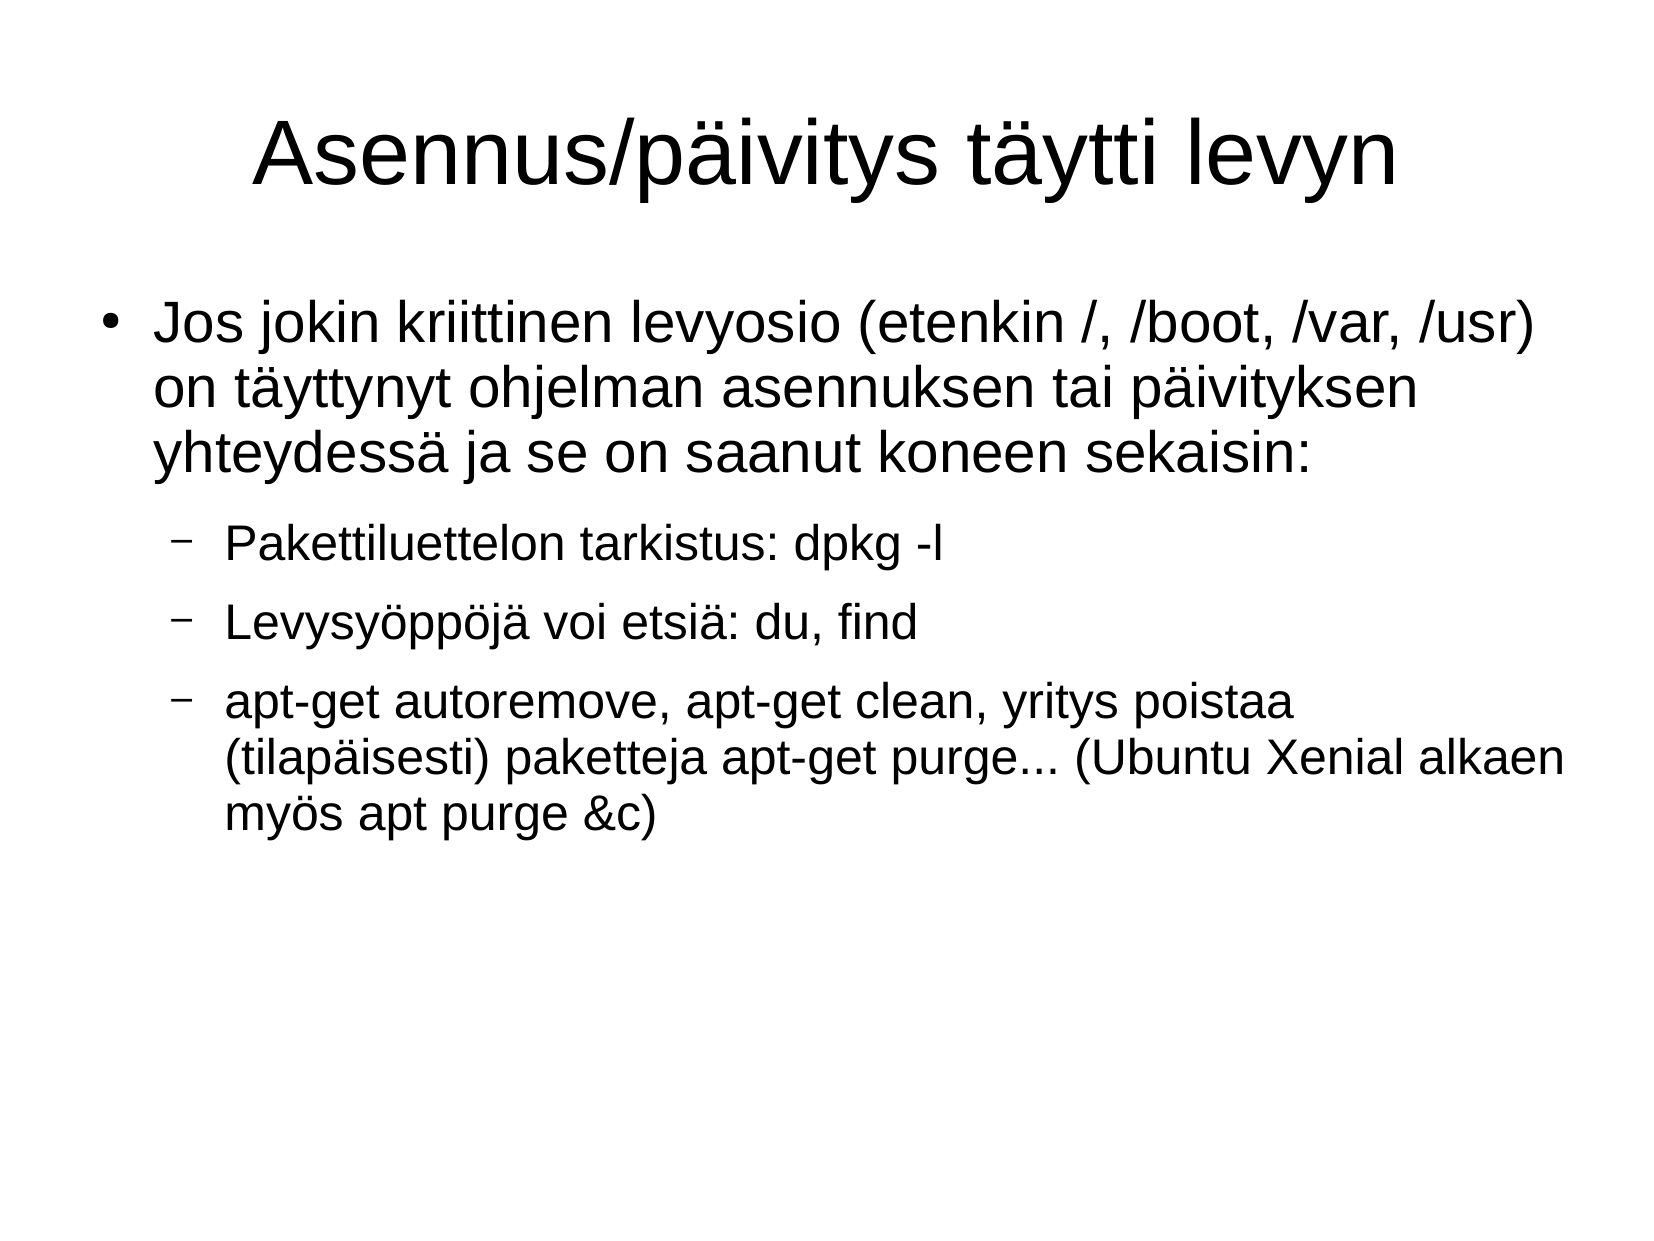

# Asennus/päivitys täytti levyn
Jos jokin kriittinen levyosio (etenkin /, /boot, /var, /usr) on täyttynyt ohjelman asennuksen tai päivityksen yhteydessä ja se on saanut koneen sekaisin:
Pakettiluettelon tarkistus: dpkg -l
Levysyöppöjä voi etsiä: du, find
apt-get autoremove, apt-get clean, yritys poistaa (tilapäisesti) paketteja apt-get purge... (Ubuntu Xenial alkaen myös apt purge &c)